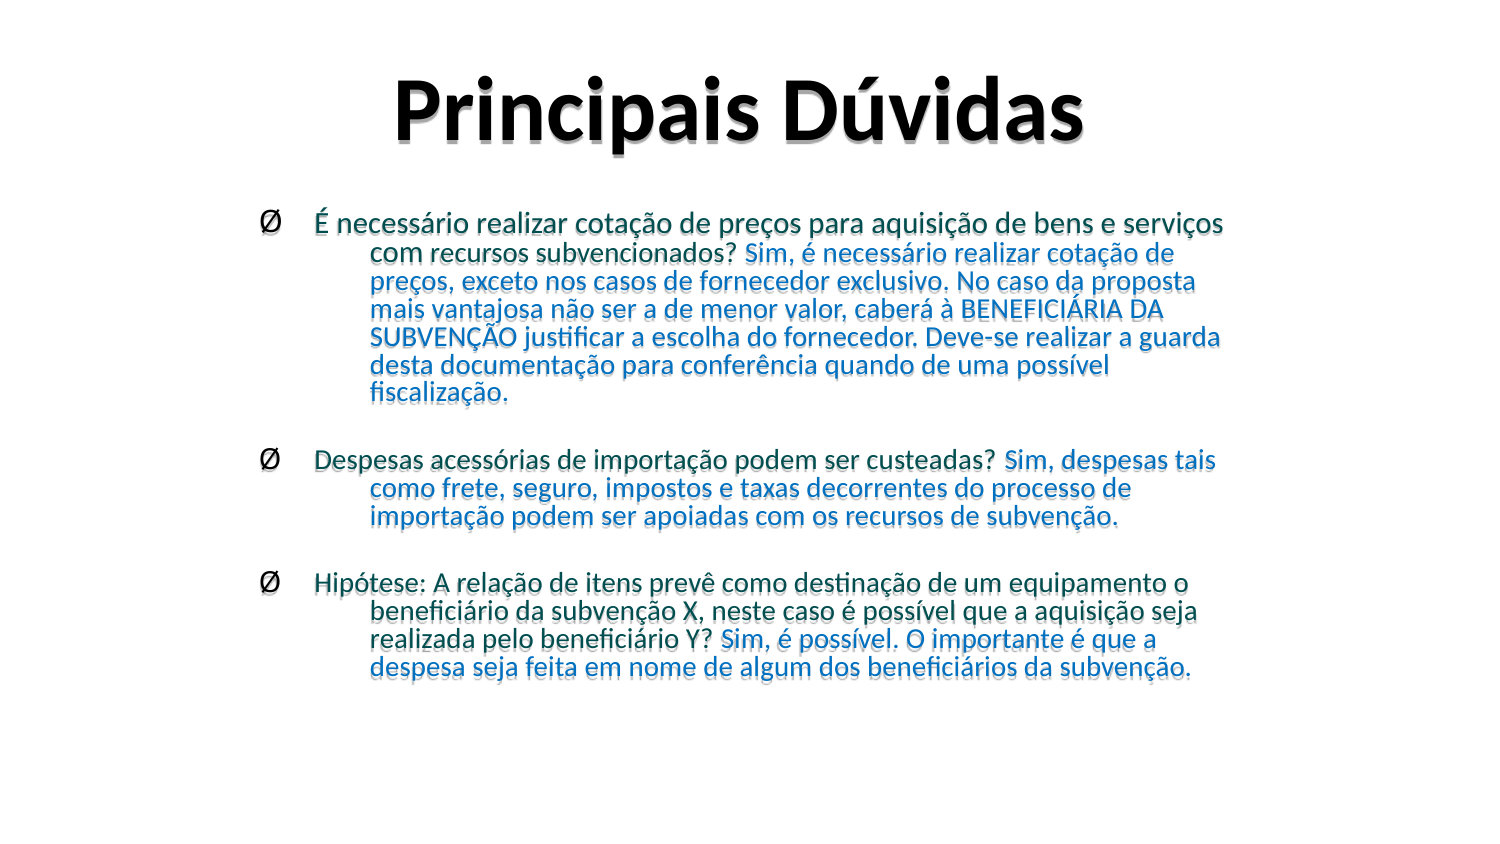

# Principais Dúvidas
É necessário realizar cotação de preços para aquisição de bens e serviços com recursos subvencionados? Sim, é necessário realizar cotação de preços, exceto nos casos de fornecedor exclusivo. No caso da proposta mais vantajosa não ser a de menor valor, caberá à BENEFICIÁRIA DA SUBVENÇÃO justificar a escolha do fornecedor. Deve-se realizar a guarda desta documentação para conferência quando de uma possível fiscalização.
Despesas acessórias de importação podem ser custeadas? Sim, despesas tais como frete, seguro, impostos e taxas decorrentes do processo de importação podem ser apoiadas com os recursos de subvenção.
Hipótese: A relação de itens prevê como destinação de um equipamento o beneficiário da subvenção X, neste caso é possível que a aquisição seja realizada pelo beneficiário Y? Sim, é possível. O importante é que a despesa seja feita em nome de algum dos beneficiários da subvenção.